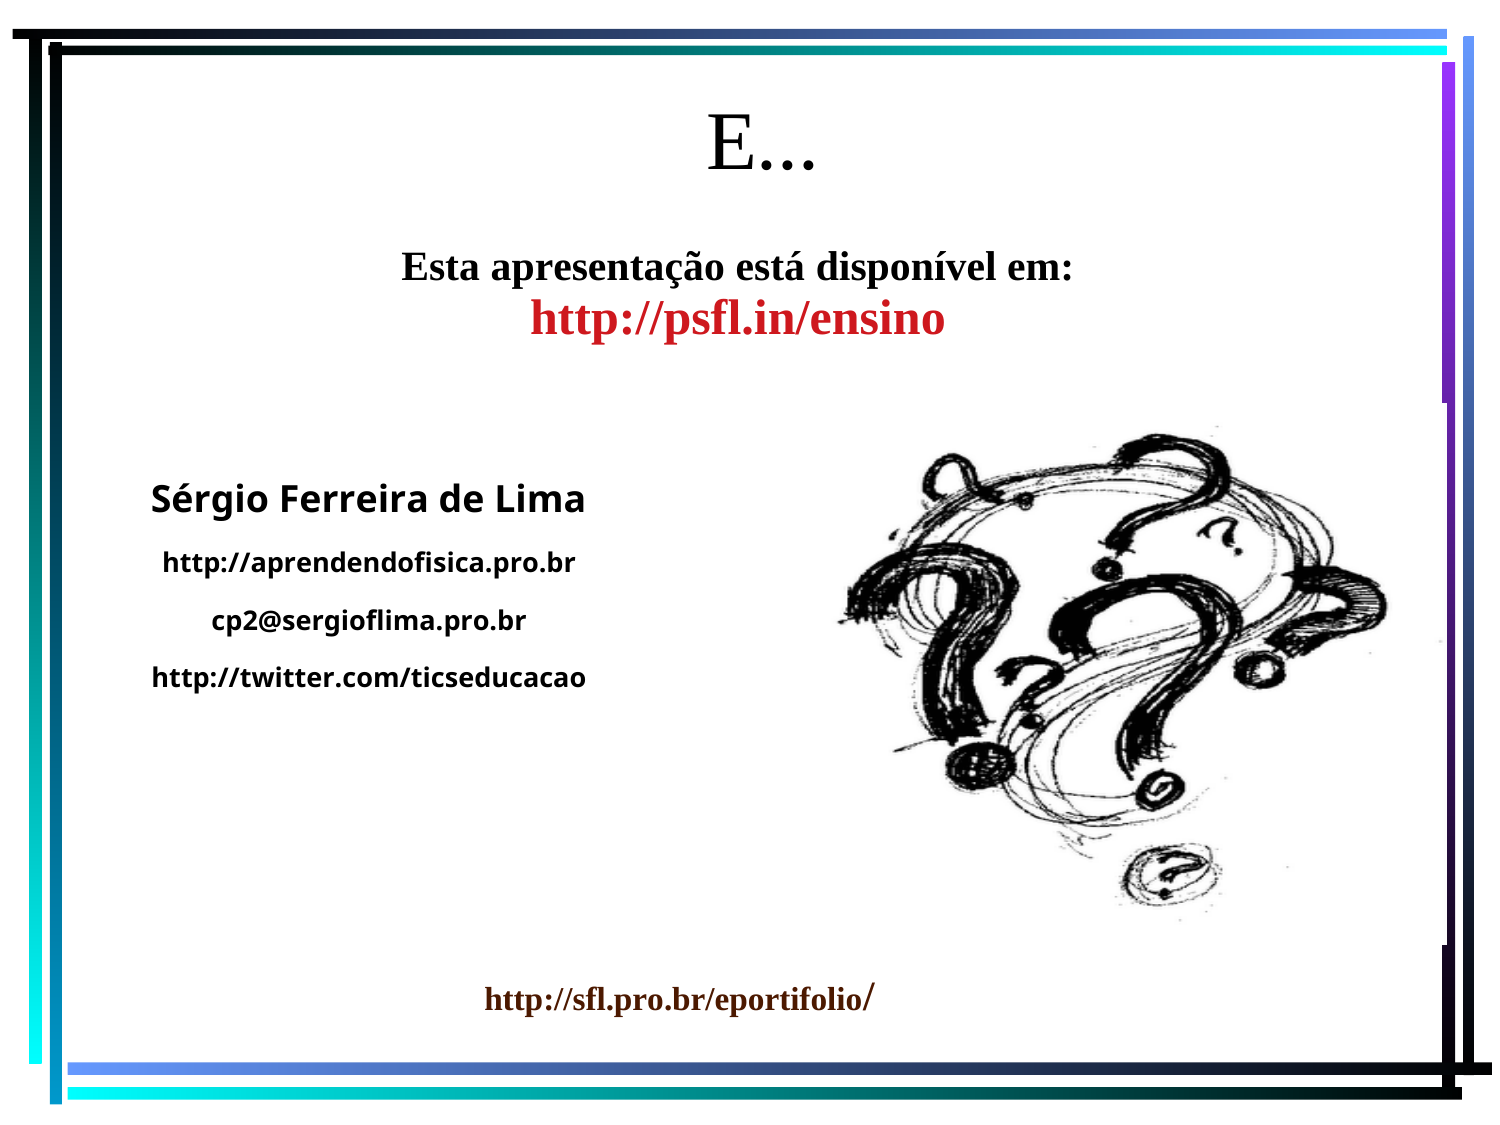

# E...
Esta apresentação está disponível em:
http://psfl.in/ensino
Sérgio Ferreira de Lima
http://aprendendofisica.pro.br
cp2@sergioflima.pro.br
http://twitter.com/ticseducacao
 http://sfl.pro.br/eportifolio/